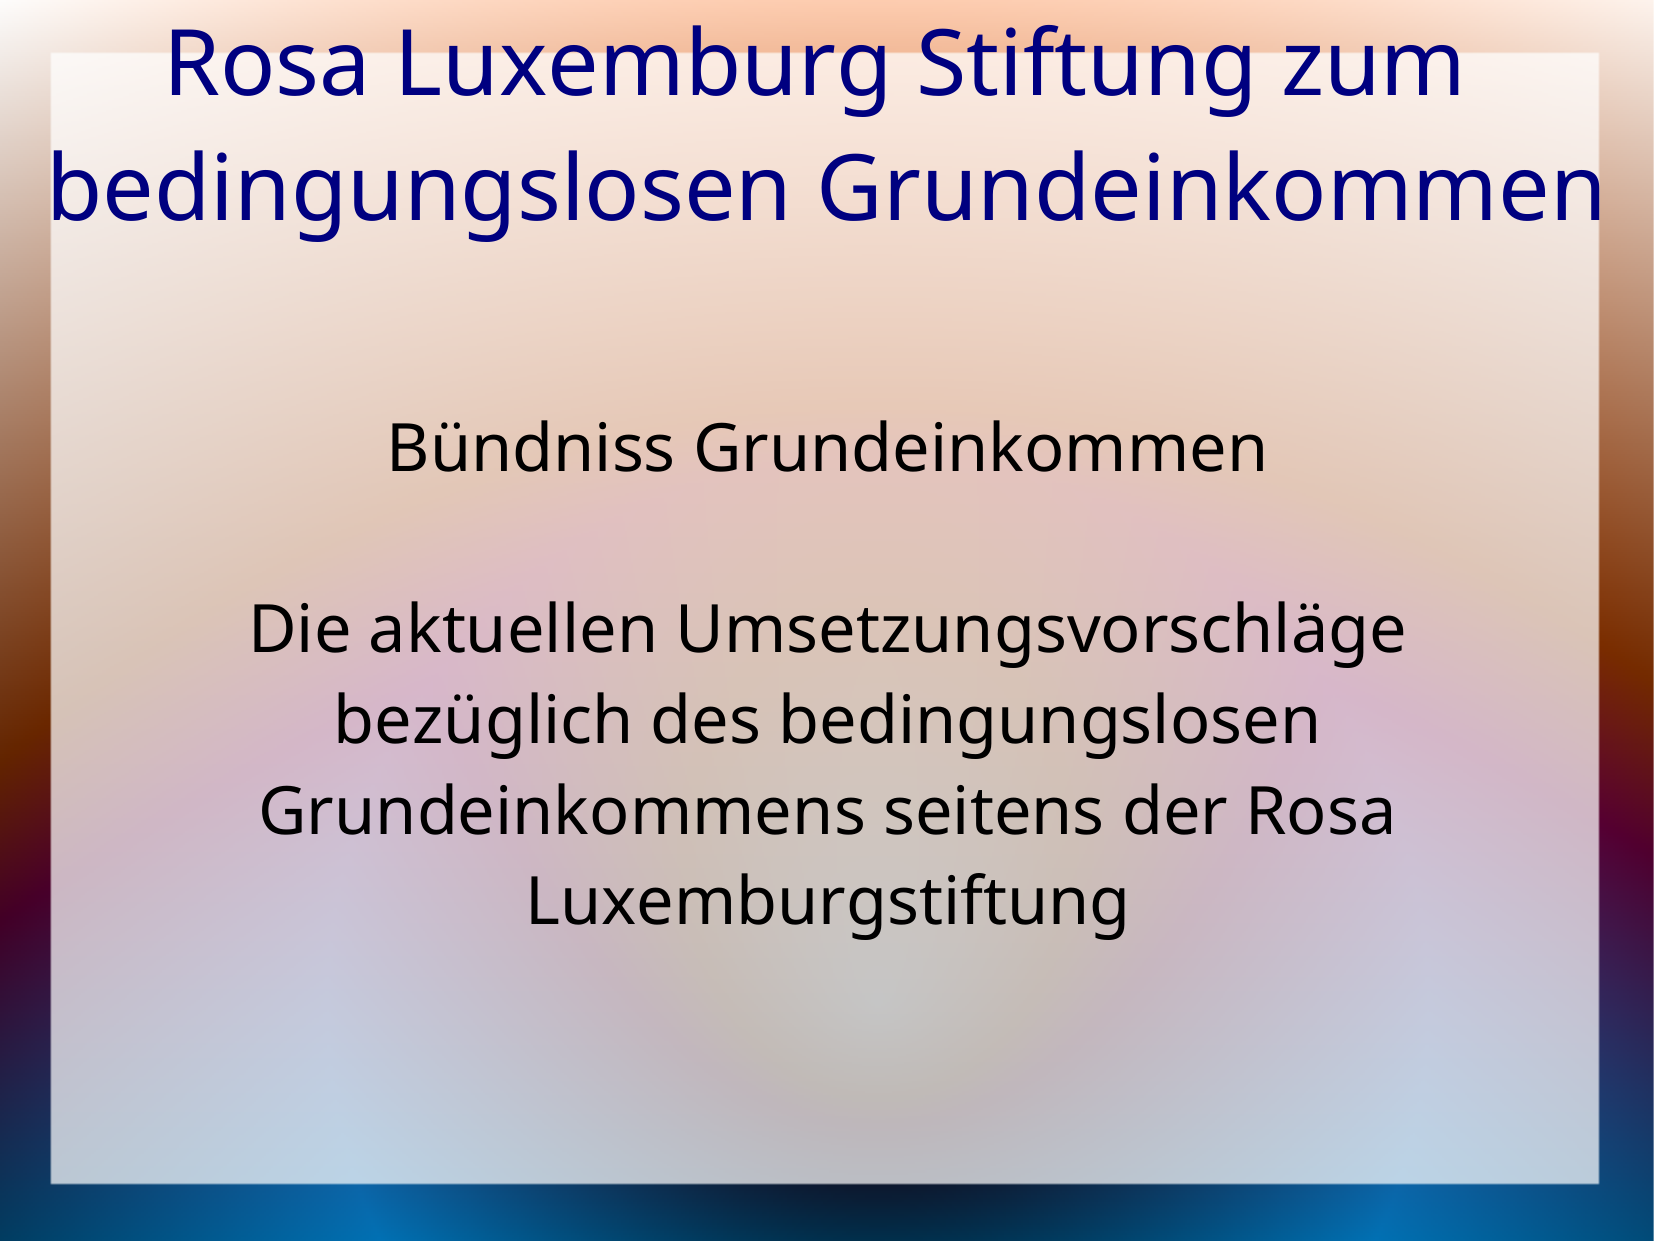

# Rosa Luxemburg Stiftung zum bedingungslosen Grundeinkommen
Bündniss Grundeinkommen
Die aktuellen Umsetzungsvorschläge bezüglich des bedingungslosen Grundeinkommens seitens der Rosa Luxemburgstiftung